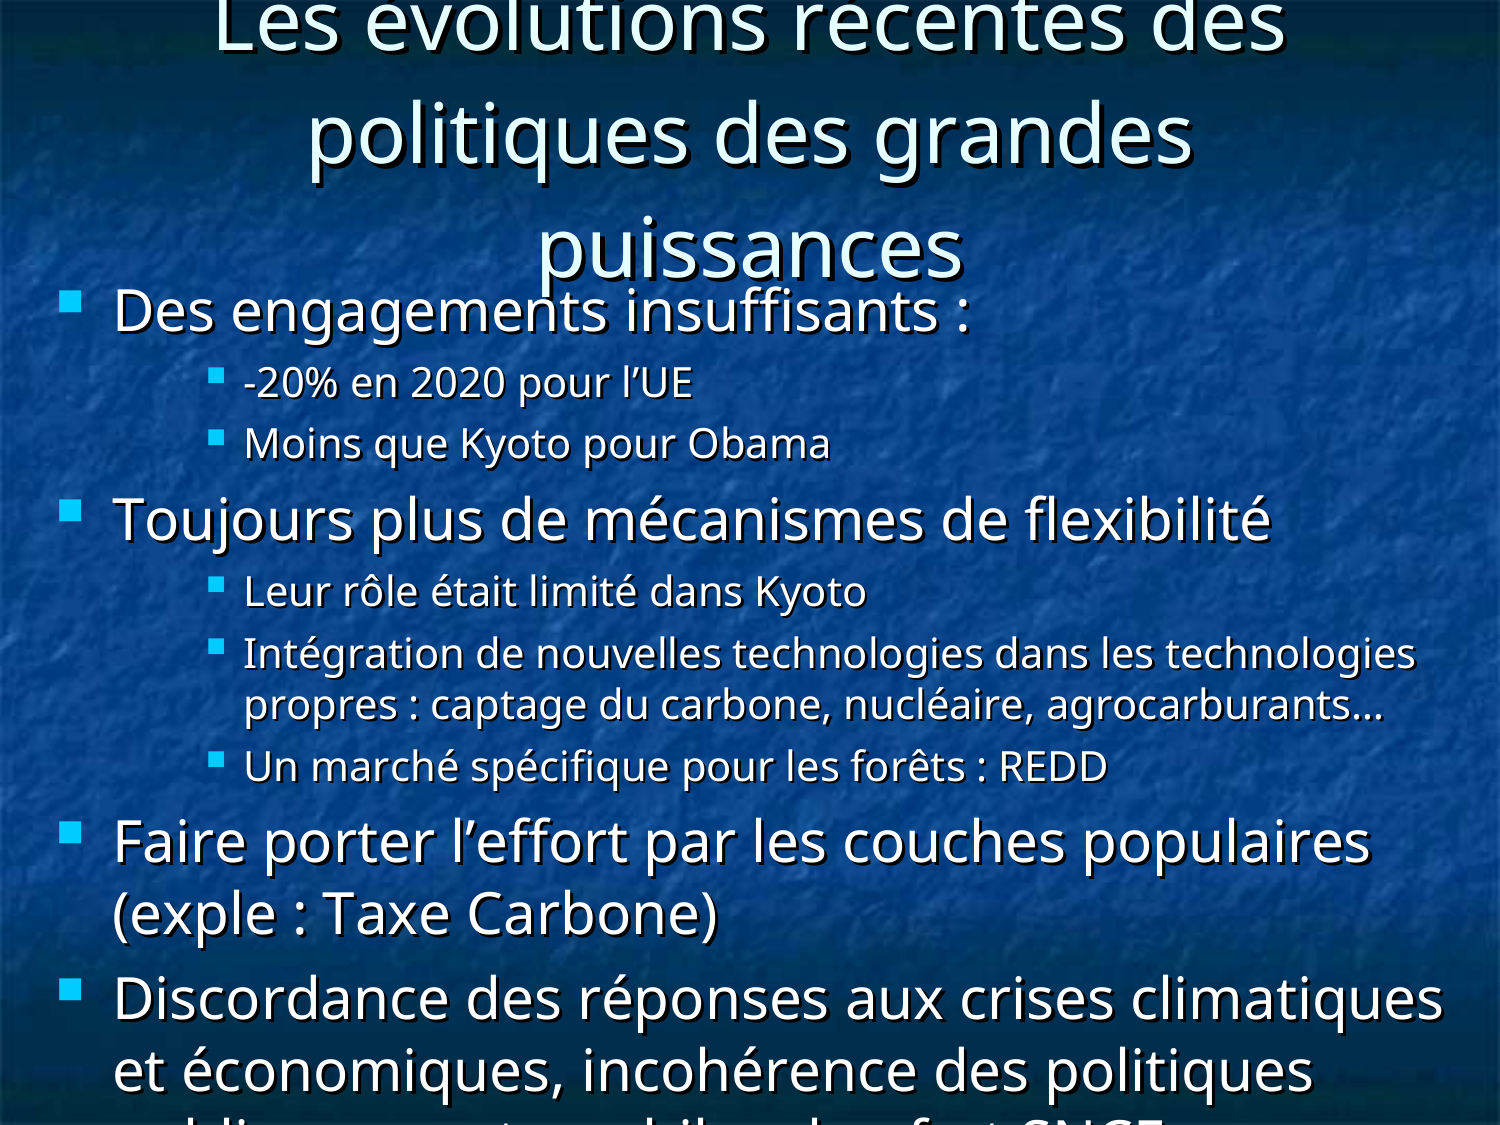

# Les évolutions récentes des politiques des grandes puissances
Des engagements insuffisants :
-20% en 2020 pour l’UE
Moins que Kyoto pour Obama
Toujours plus de mécanismes de flexibilité
Leur rôle était limité dans Kyoto
Intégration de nouvelles technologies dans les technologies propres : captage du carbone, nucléaire, agrocarburants…
Un marché spécifique pour les forêts : REDD
Faire porter l’effort par les couches populaires (exple : Taxe Carbone)
Discordance des réponses aux crises climatiques et économiques, incohérence des politiques publiques : automobile, plan fret SNCF…